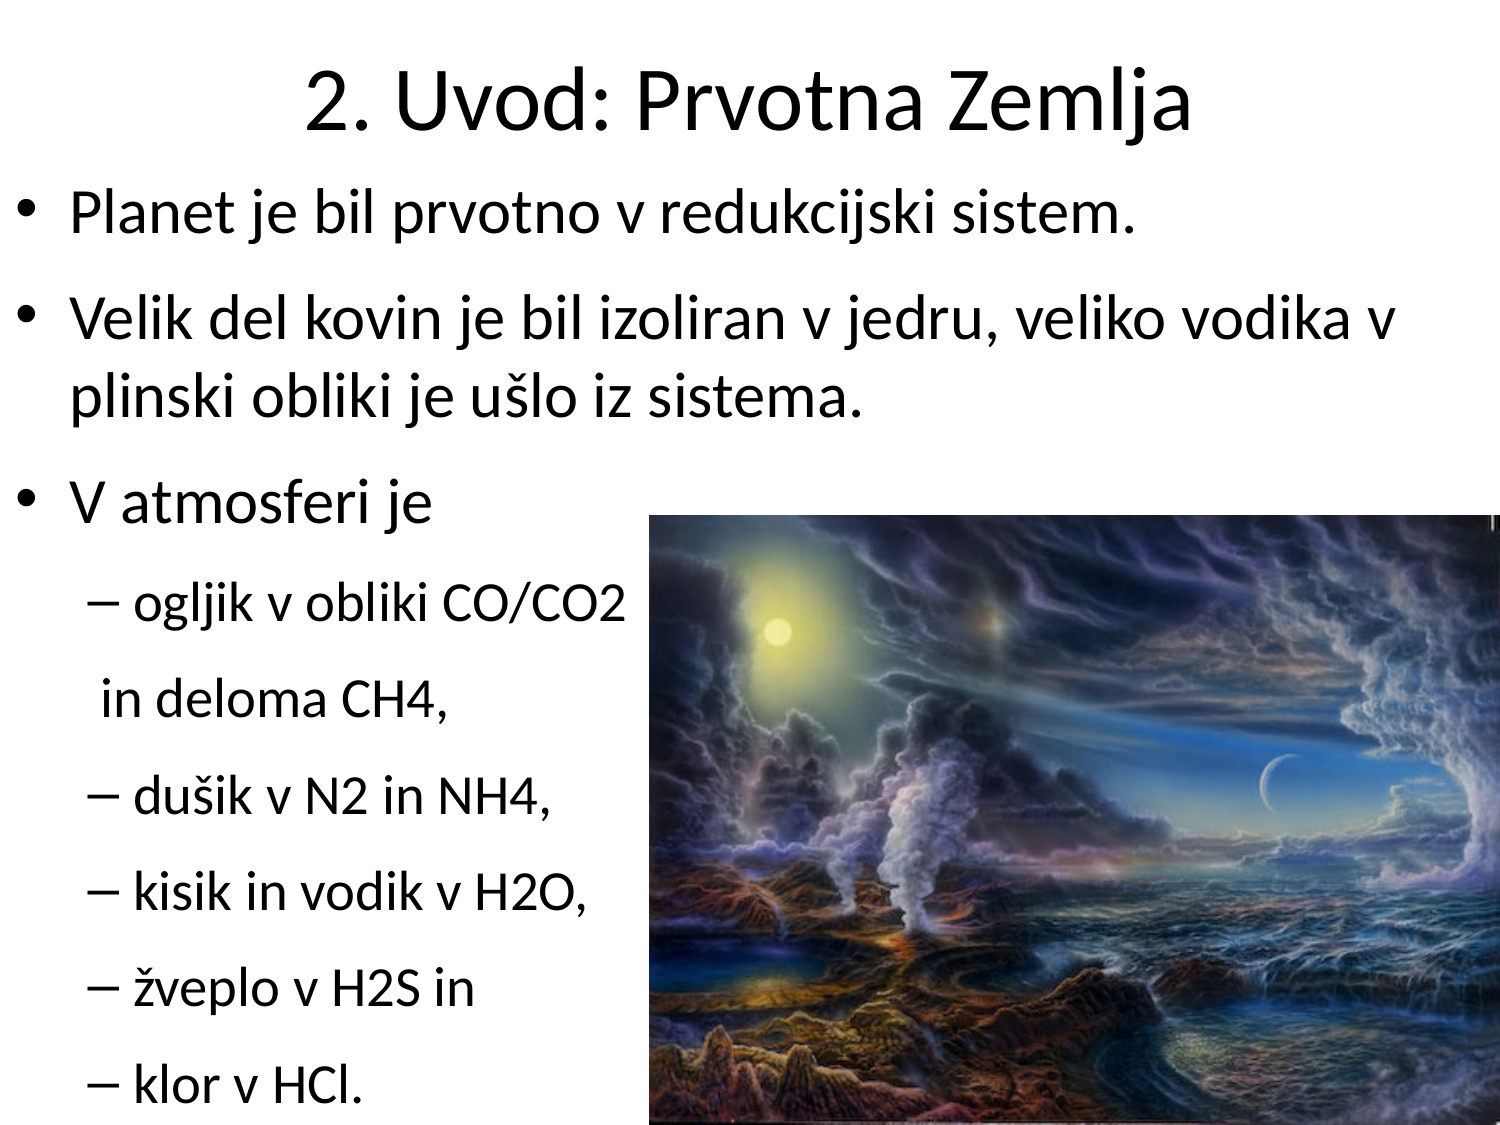

# 2. Uvod: Prvotna Zemlja
Planet je bil prvotno v redukcijski sistem.
Velik del kovin je bil izoliran v jedru, veliko vodika v plinski obliki je ušlo iz sistema.
V atmosferi je
ogljik v obliki CO/CO2
	 in deloma CH4,
dušik v N2 in NH4,
kisik in vodik v H2O,
žveplo v H2S in
klor v HCl.